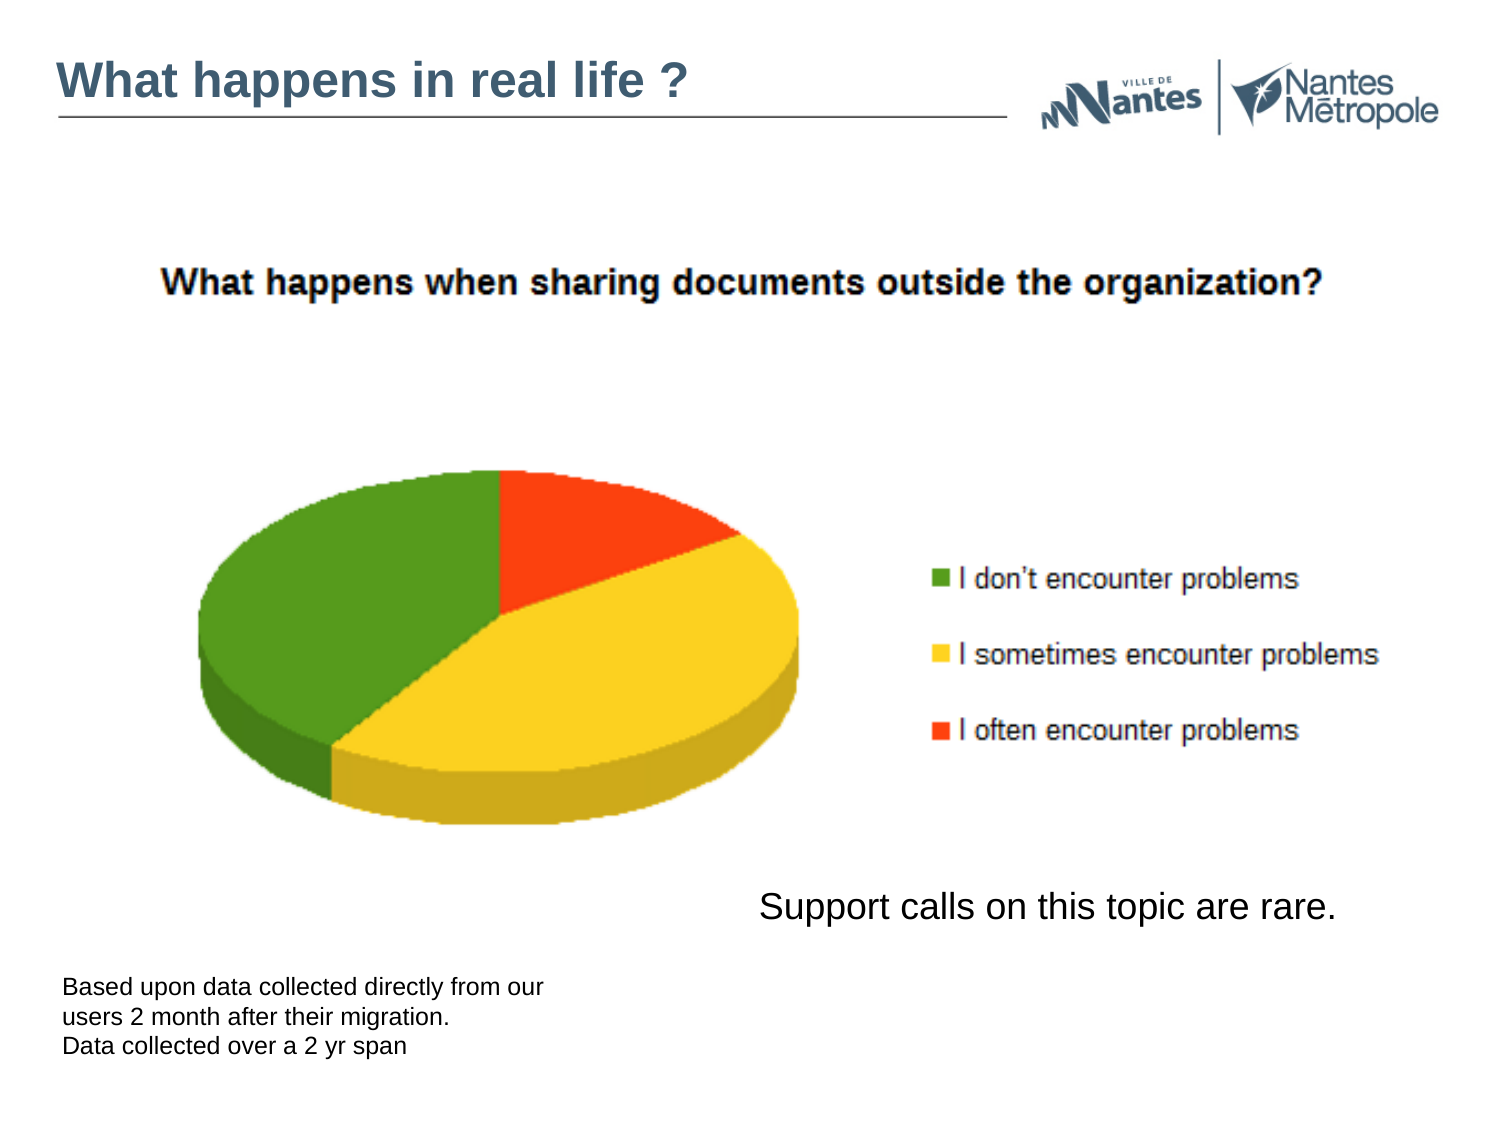

# What happens in real life ?
Support calls on this topic are rare.
Based upon data collected directly from our users 2 month after their migration.
Data collected over a 2 yr span